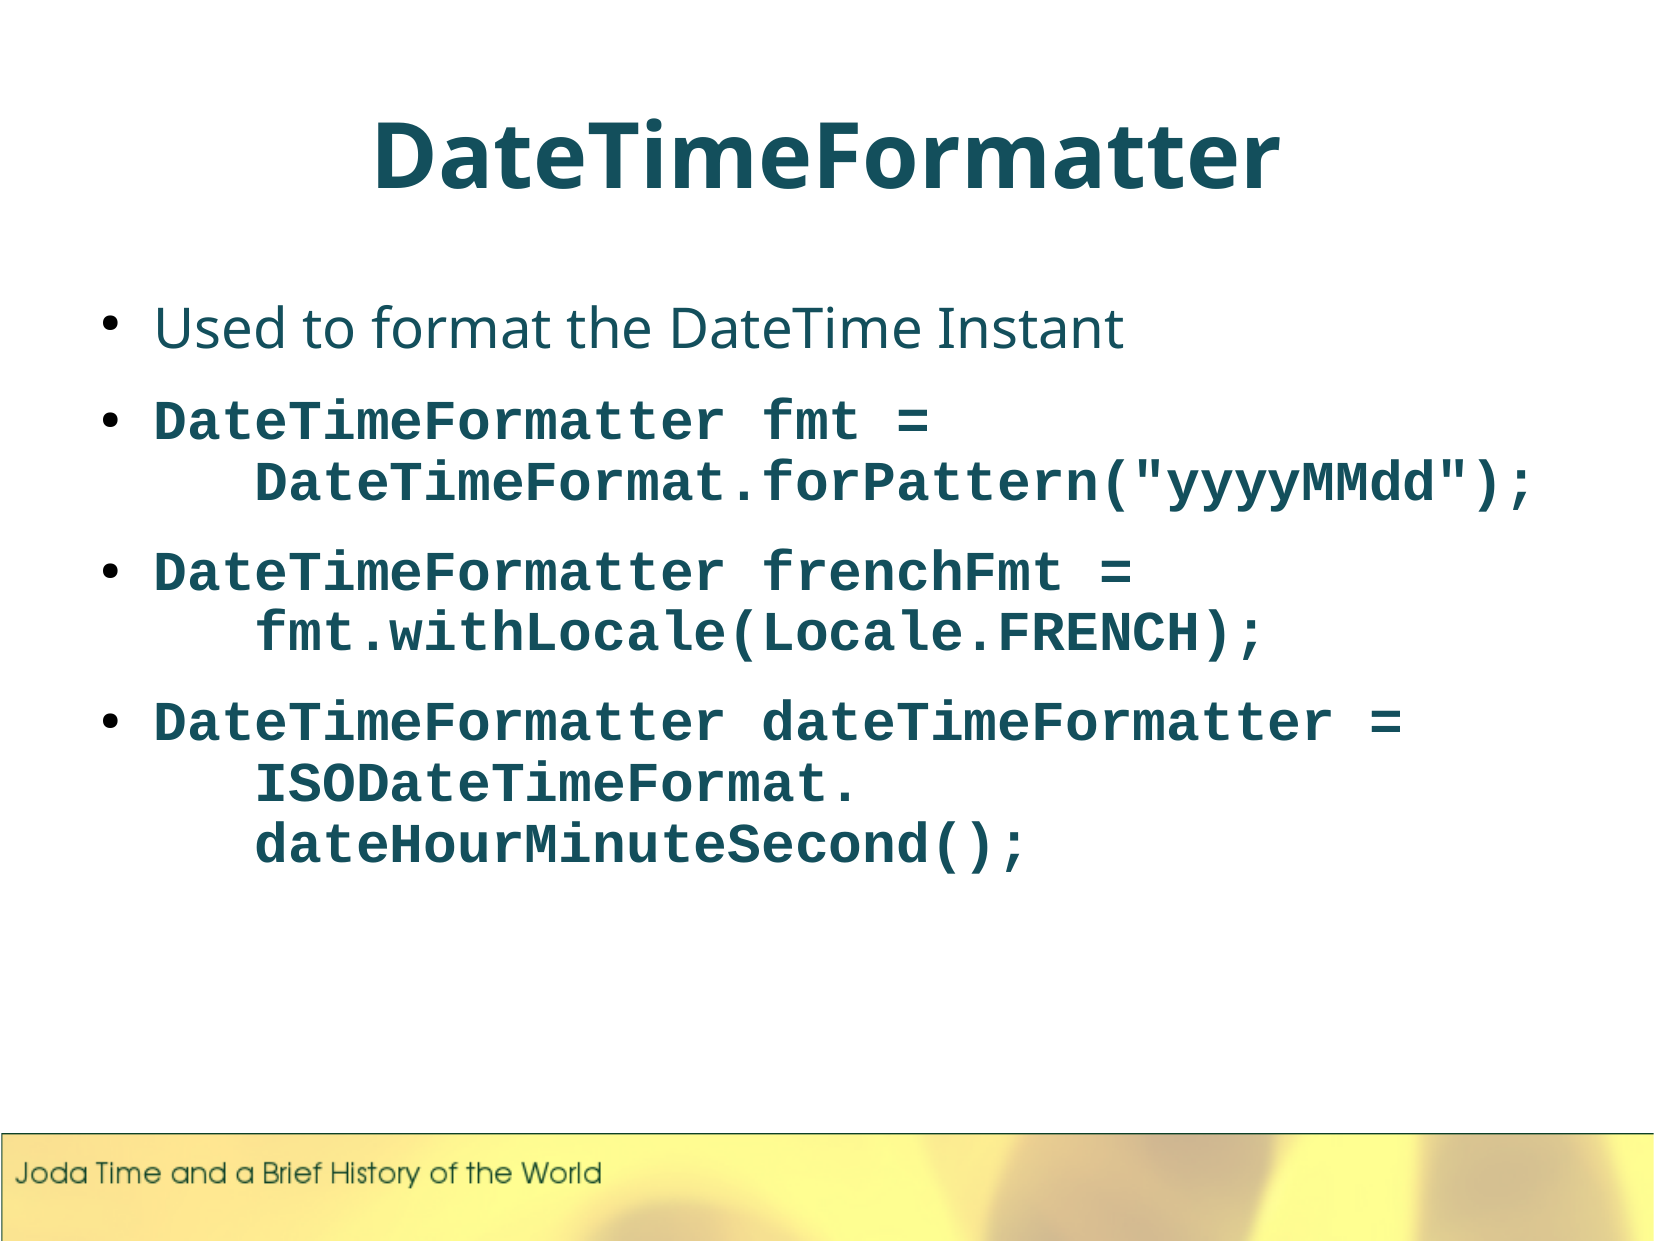

# DateTimeFormatter
Used to format the DateTime Instant
DateTimeFormatter fmt =
   DateTimeFormat.forPattern("yyyyMMdd");
DateTimeFormatter frenchFmt =
   fmt.withLocale(Locale.FRENCH);
DateTimeFormatter dateTimeFormatter =
 ISODateTimeFormat.
 dateHourMinuteSecond();